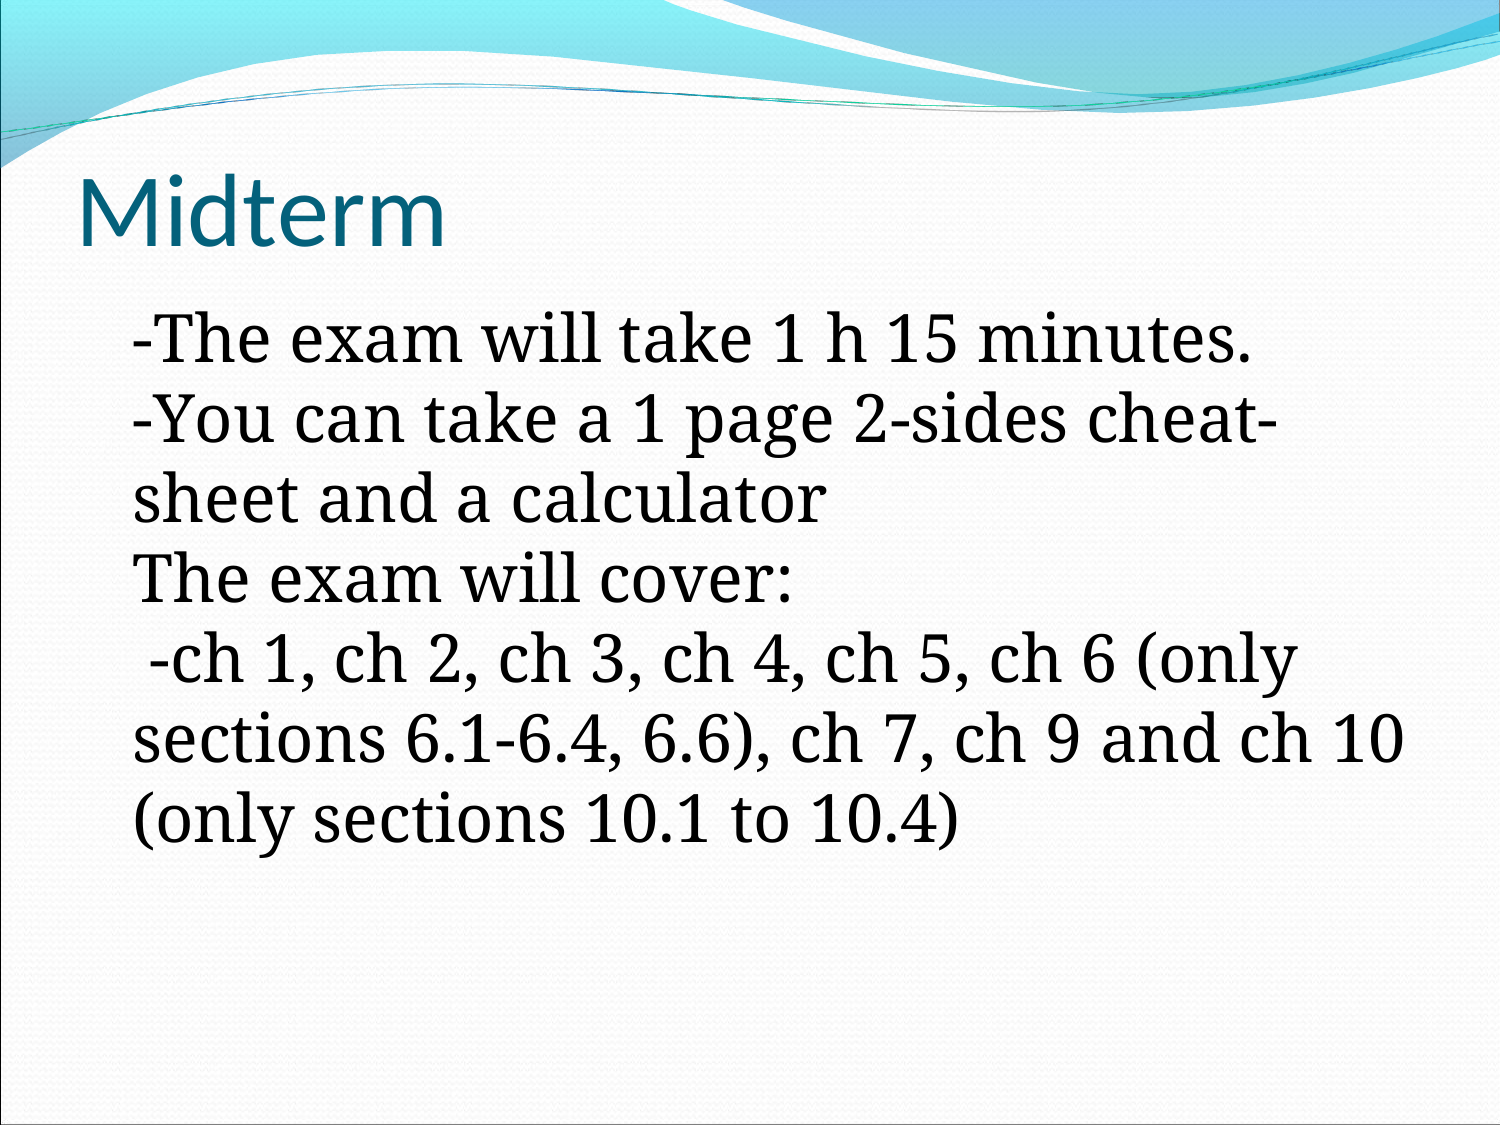

Midterm
-The exam will take 1 h 15 minutes.
-You can take a 1 page 2-sides cheat-sheet and a calculator
The exam will cover:
 -ch 1, ch 2, ch 3, ch 4, ch 5, ch 6 (only sections 6.1-6.4, 6.6), ch 7, ch 9 and ch 10 (only sections 10.1 to 10.4)